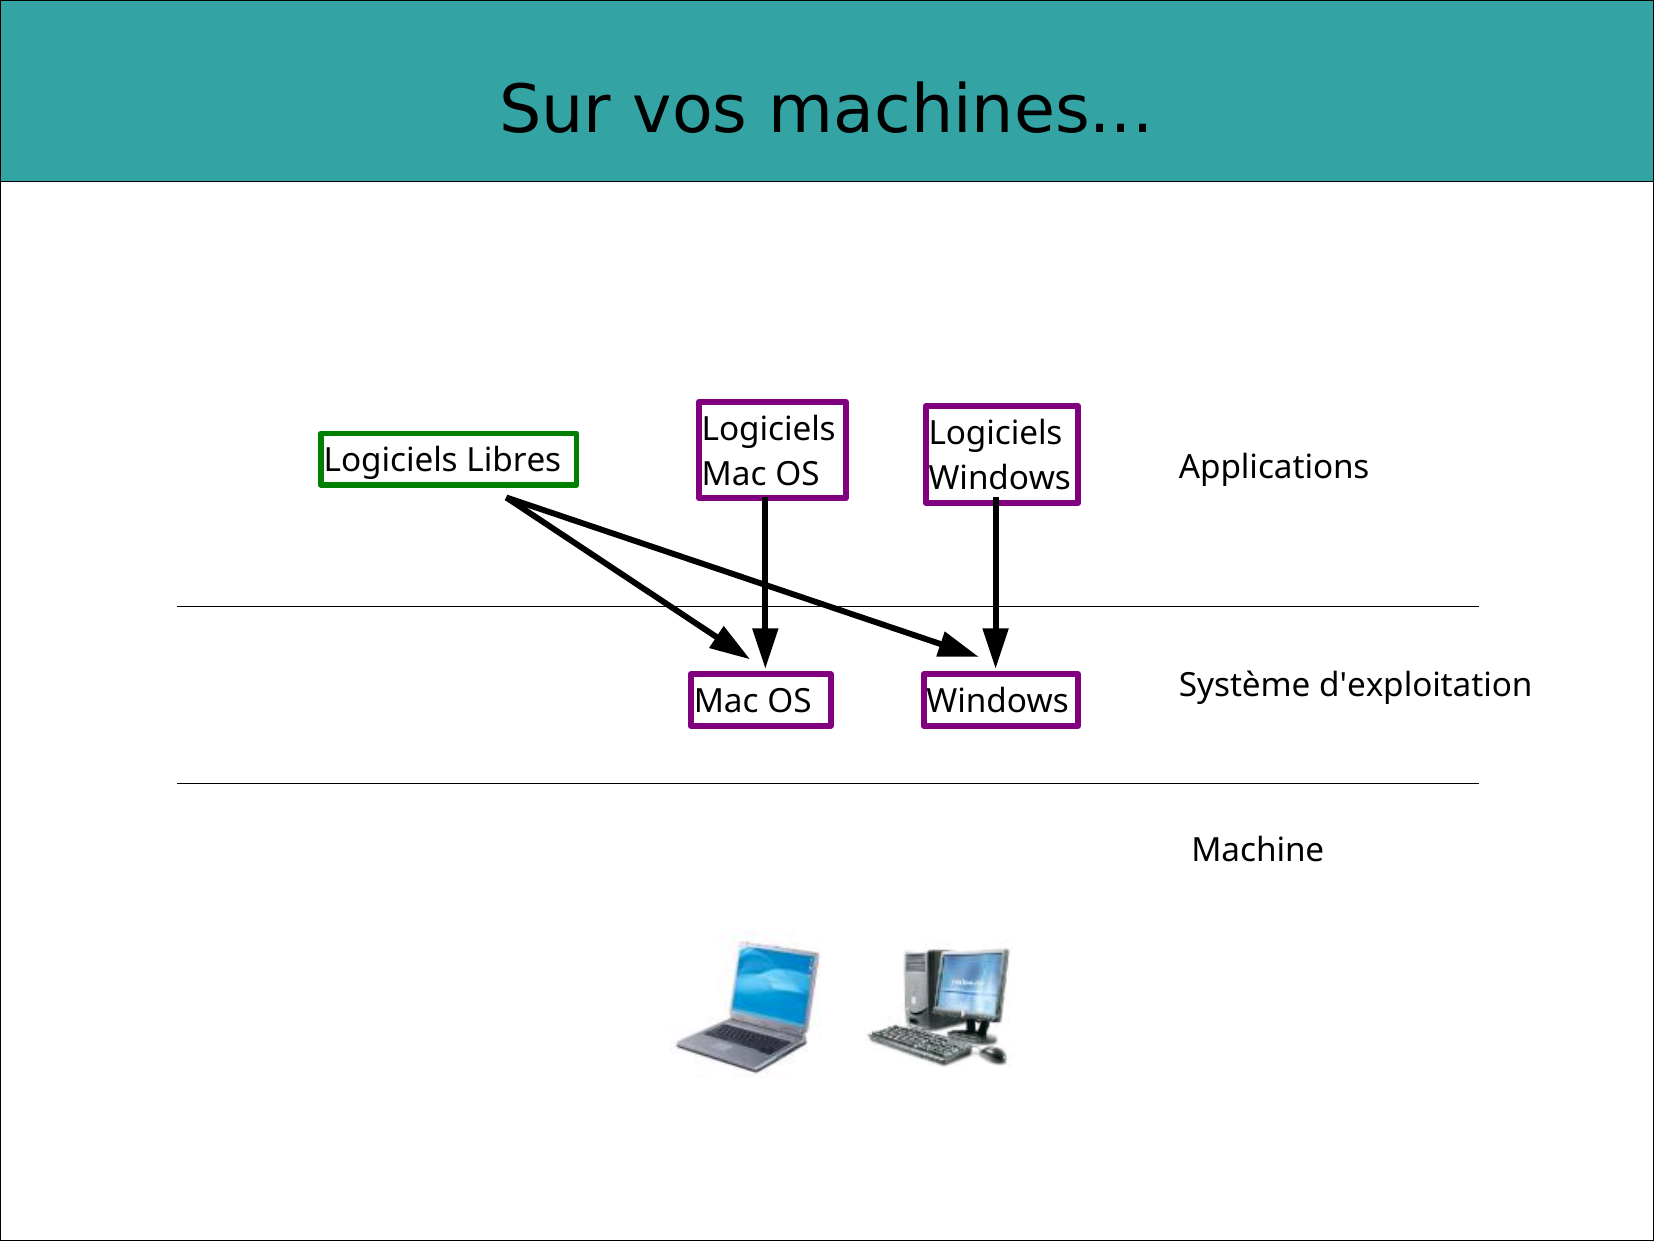

# Sur vos machines...
Logiciels
Mac OS
Logiciels
Windows
Logiciels Libres
Applications
Système d'exploitation
Mac OS
Windows
Machine